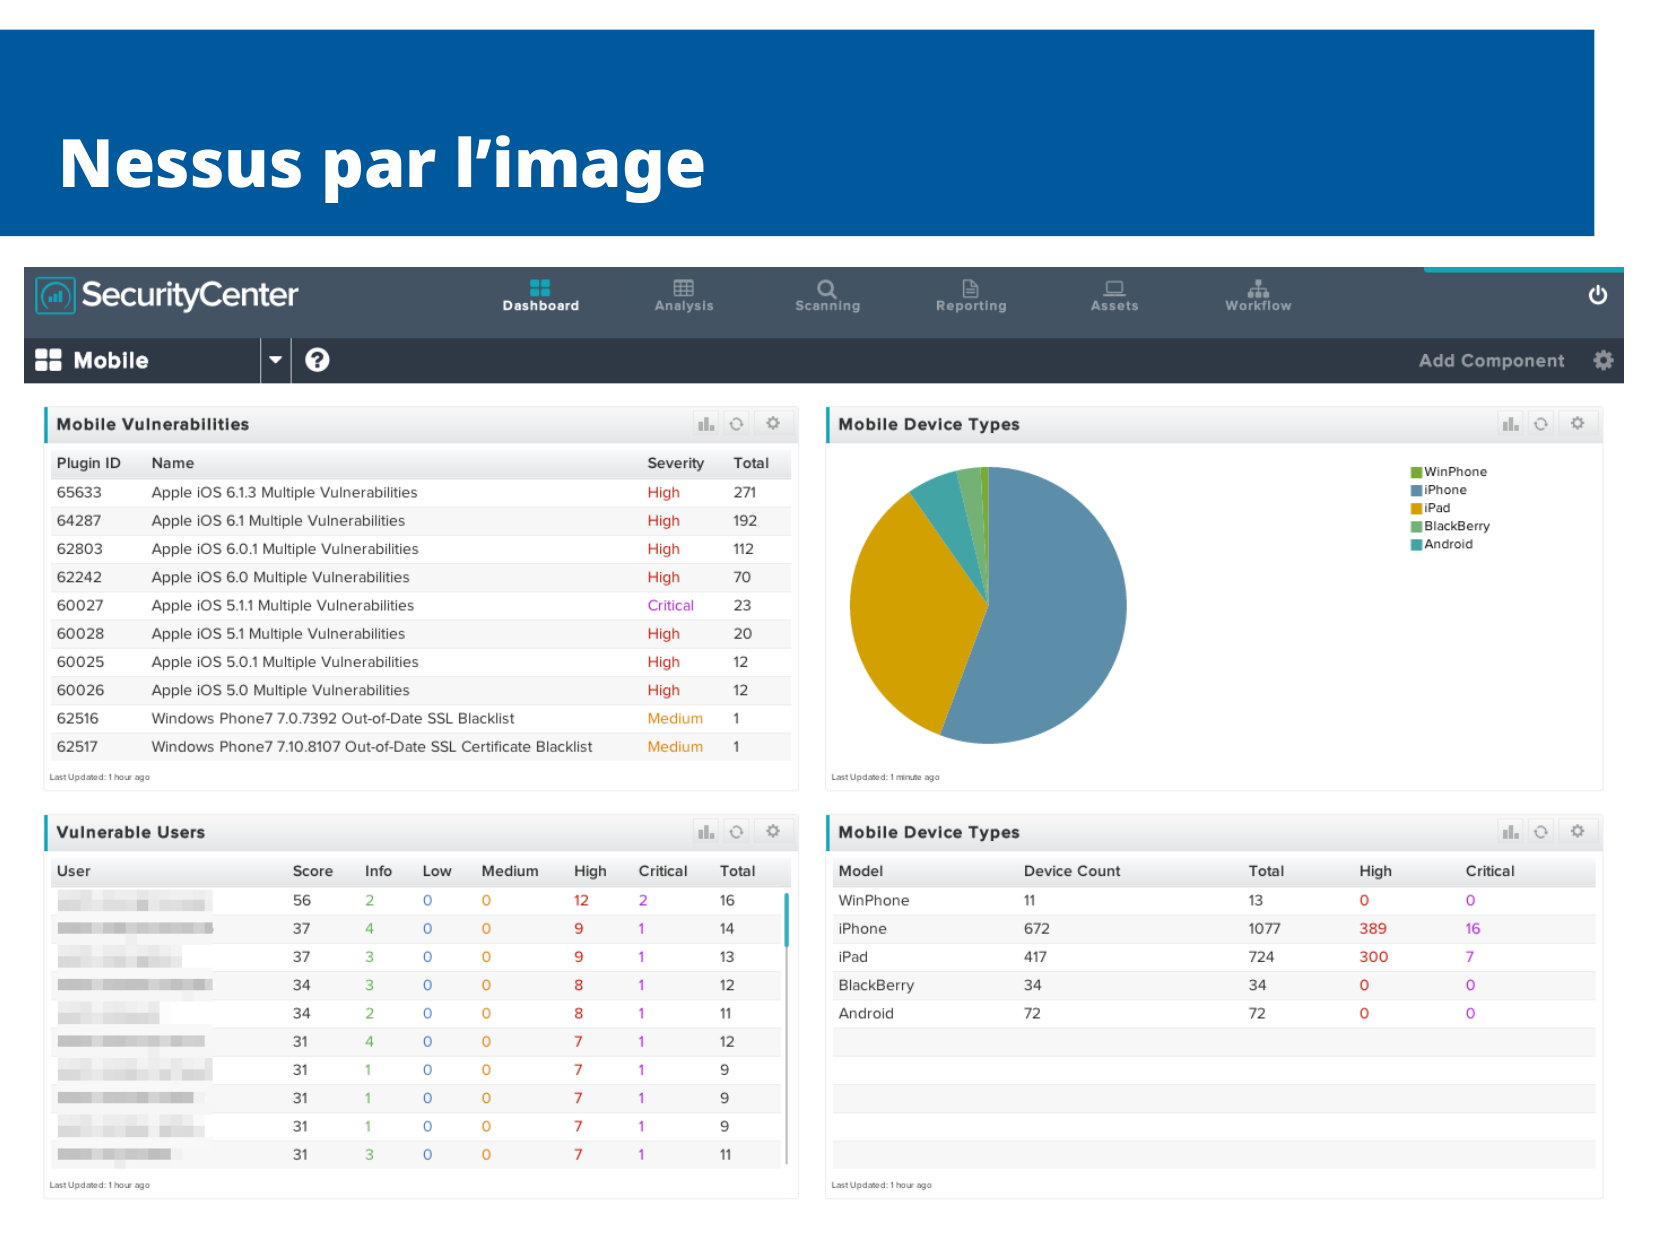

# Nessus par l’image
111
blog.lrdf.fr - Licence CC-BY-NC-SA